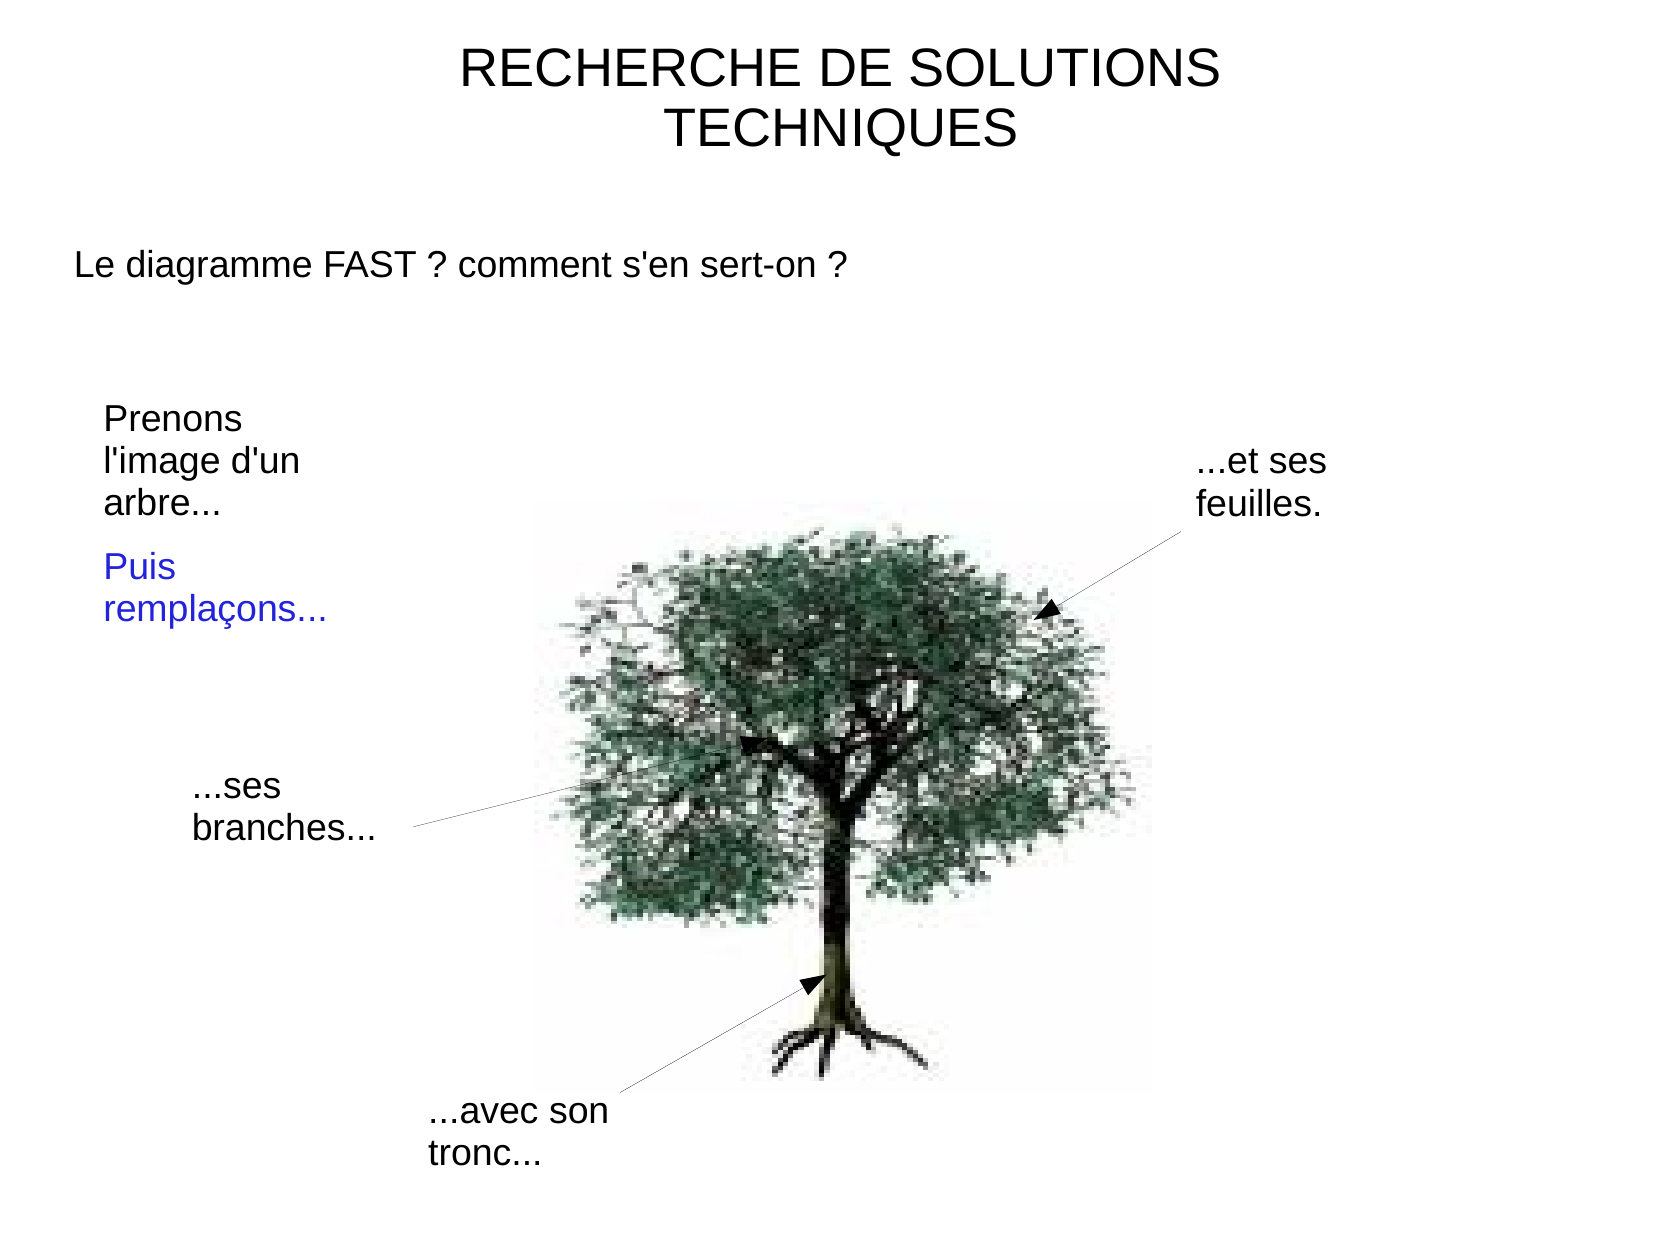

RECHERCHE DE SOLUTIONS TECHNIQUES
Le diagramme FAST ? comment s'en sert-on ?
Prenons l'image d'un arbre...
...et ses feuilles.
Puis remplaçons...
...ses branches...
...avec son tronc...